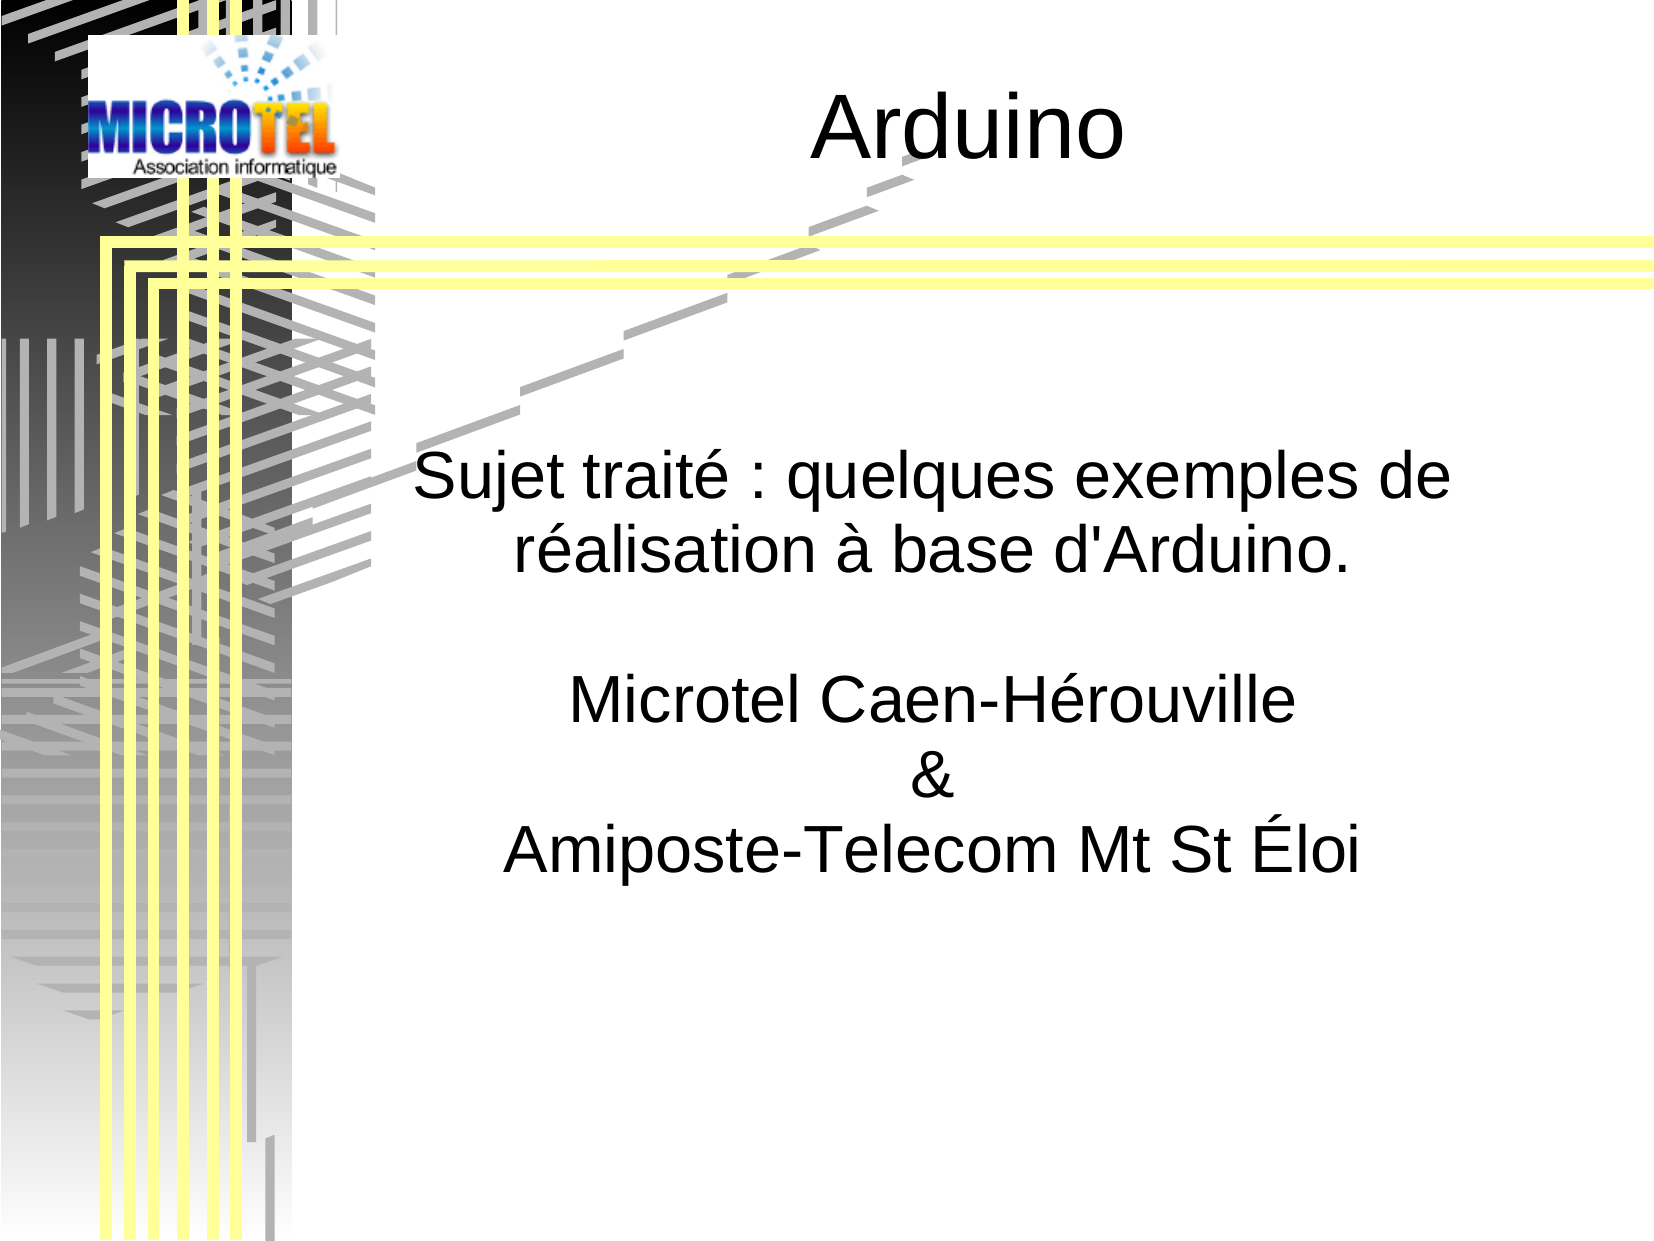

# Arduino
Sujet traité : quelques exemples de réalisation à base d'Arduino.
Microtel Caen-Hérouville
&
Amiposte-Telecom Mt St Éloi